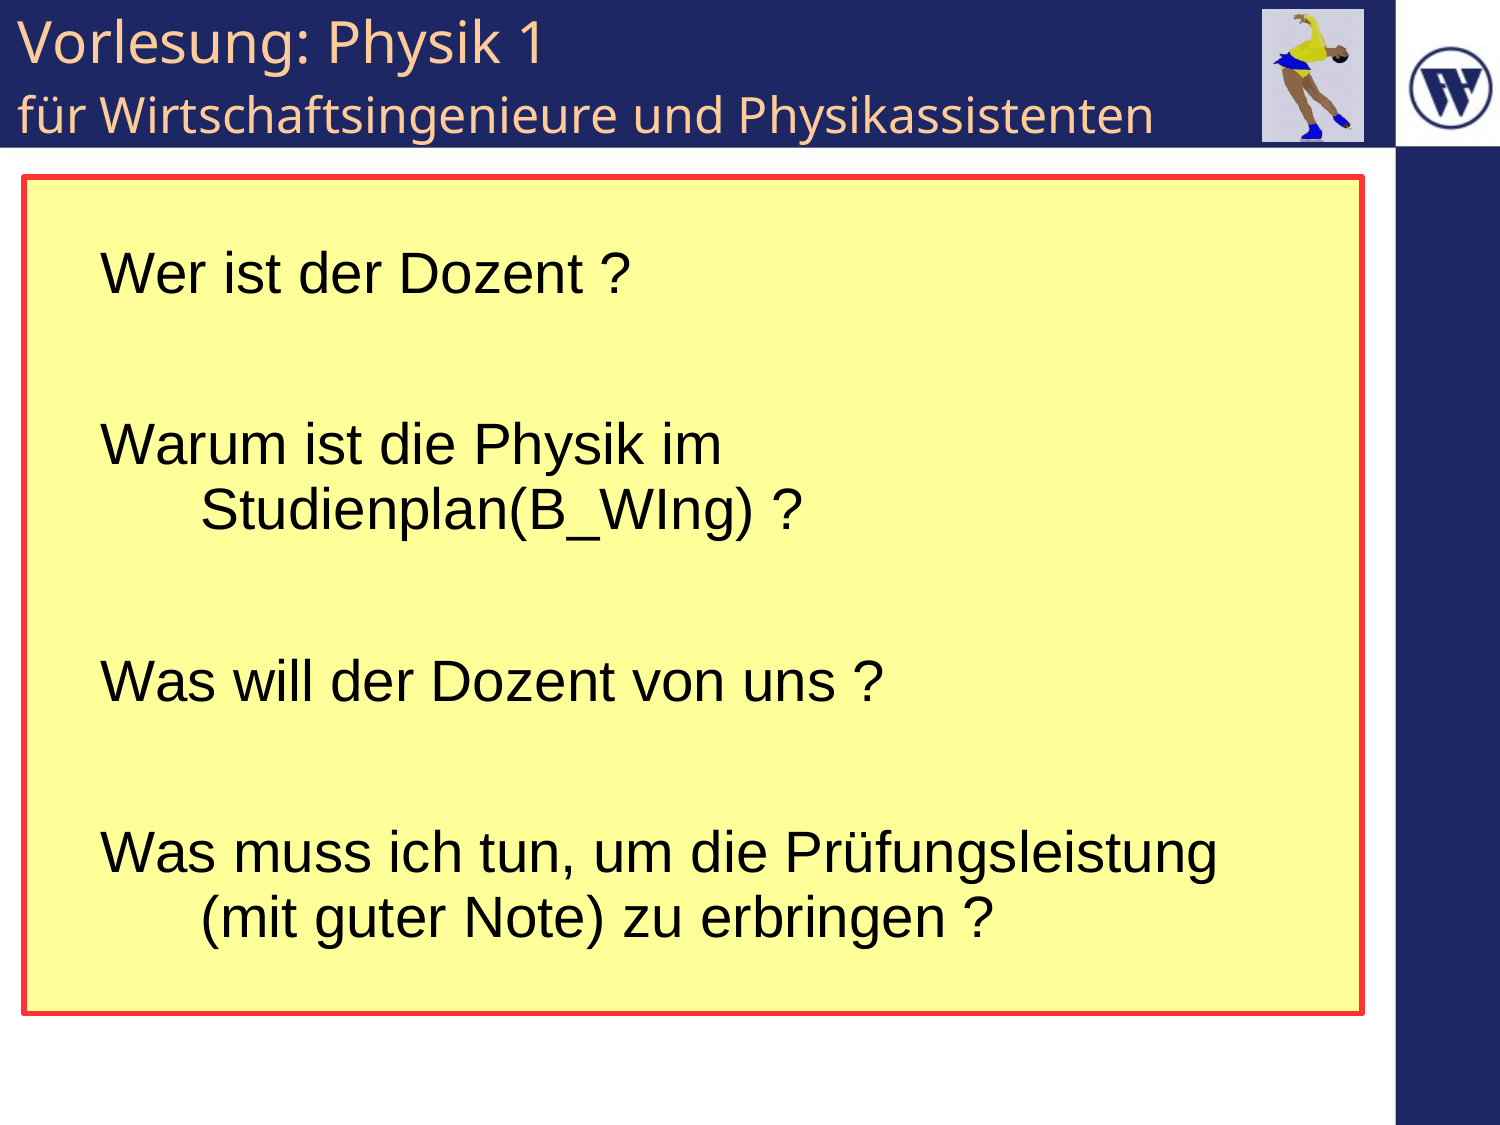

Wer ist der Dozent ?
Warum ist die Physik im Studienplan(B_WIng) ?
Was will der Dozent von uns ?
Was muss ich tun, um die Prüfungsleistung (mit guter Note) zu erbringen ?
1